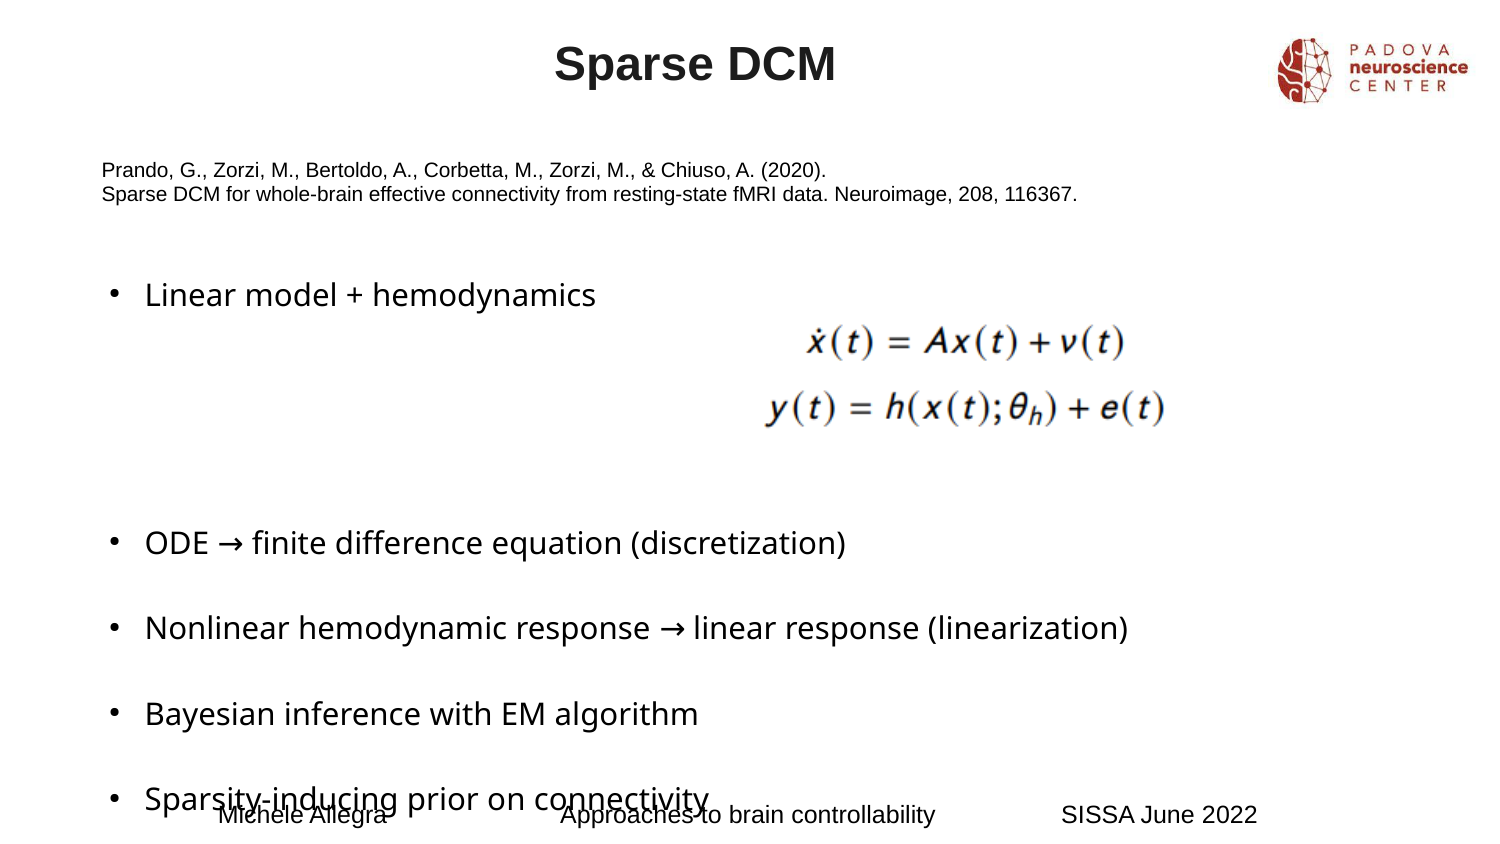

Sparse DCM
Prando, G., Zorzi, M., Bertoldo, A., Corbetta, M., Zorzi, M., & Chiuso, A. (2020). Sparse DCM for whole-brain effective connectivity from resting-state fMRI data. Neuroimage, 208, 116367.
Linear model + hemodynamics
ODE → finite difference equation (discretization)
Nonlinear hemodynamic response → linear response (linearization)
Bayesian inference with EM algorithm
Sparsity-inducing prior on connectivity
Michele Allegra Approaches to brain controllability SISSA June 2022